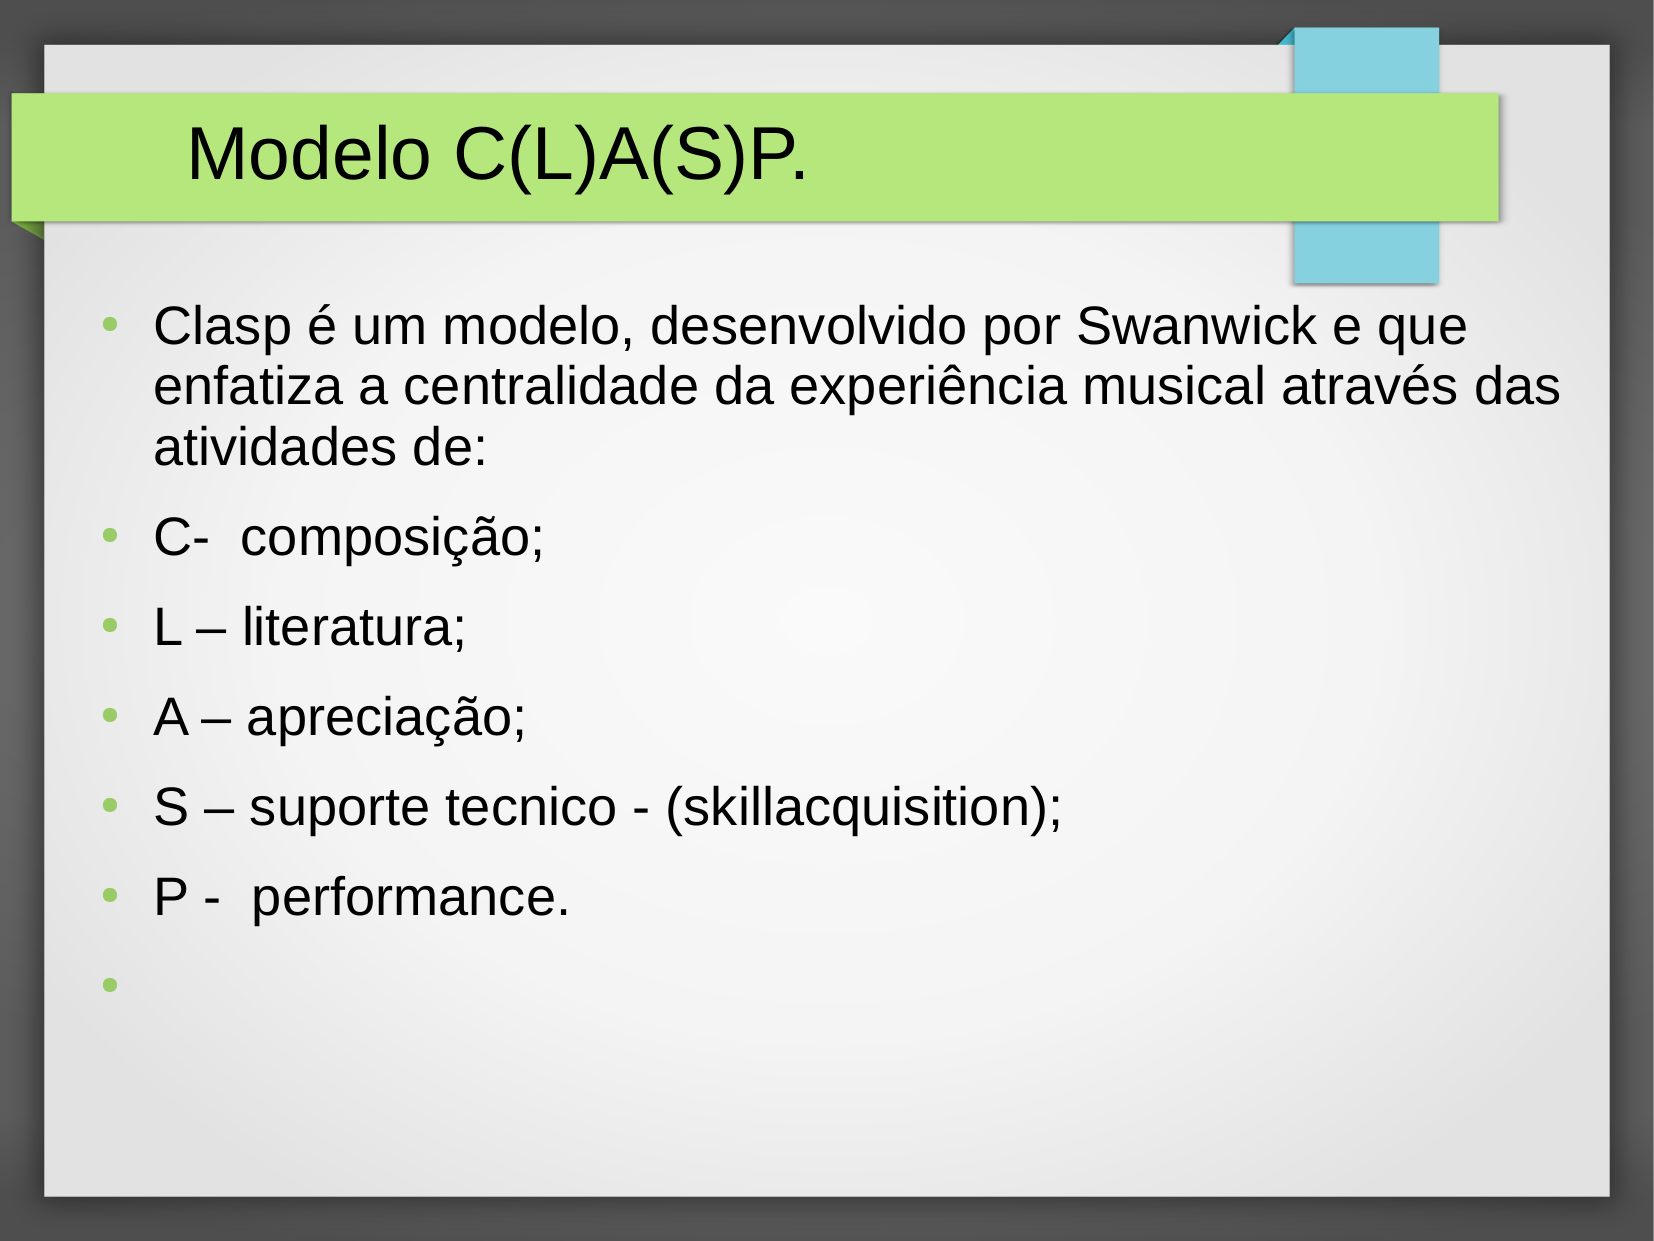

# Modelo C(L)A(S)P.
Clasp é um modelo, desenvolvido por Swanwick e que enfatiza a centralidade da experiência musical através das atividades de:
C- composição;
L – literatura;
A – apreciação;
S – suporte tecnico - (skillacquisition);
P - performance.